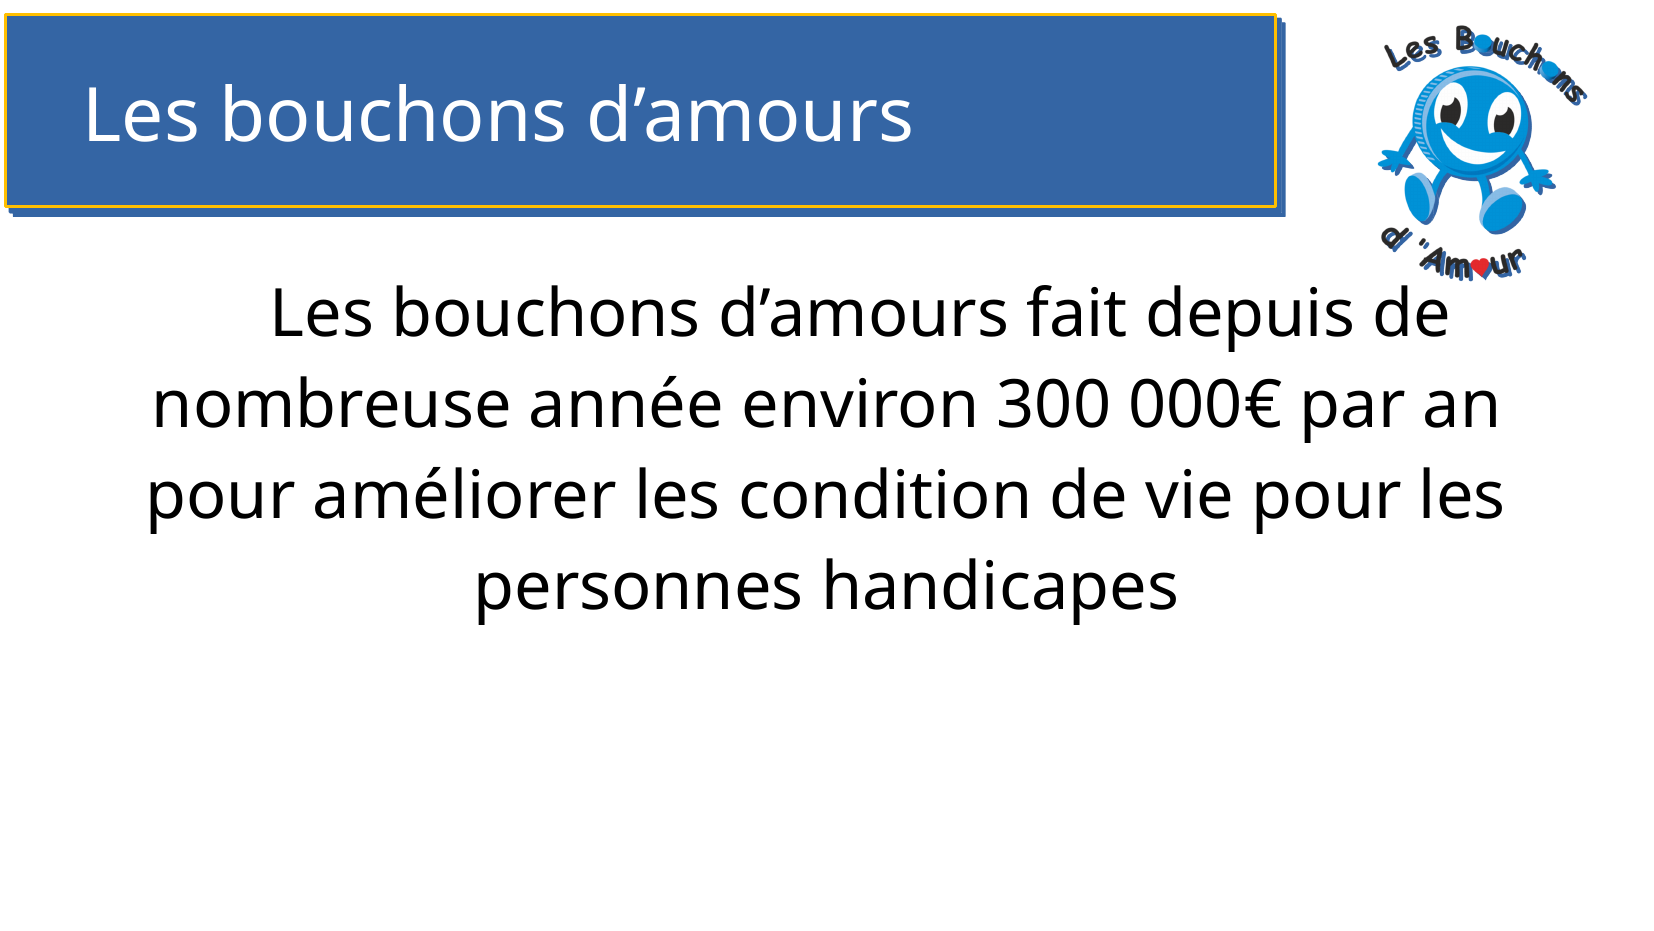

# Les bouchons d’amours
 Les bouchons d’amours fait depuis de nombreuse année environ 300 000€ par an pour améliorer les condition de vie pour les personnes handicapes